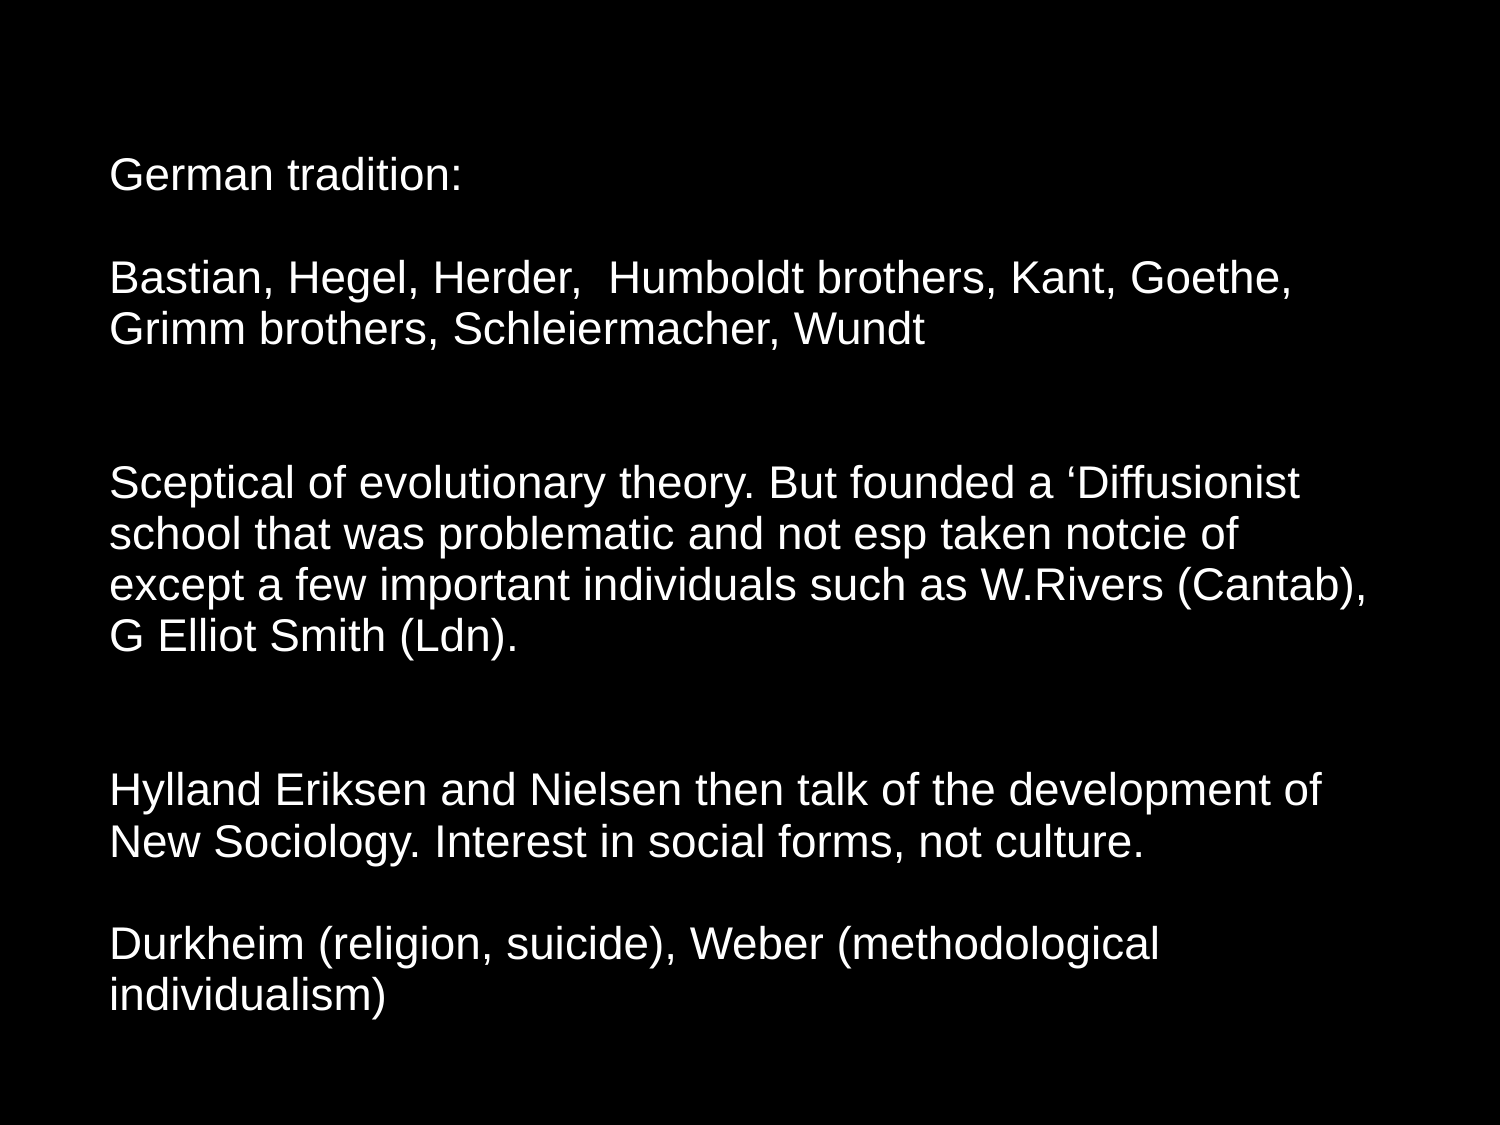

German tradition:
Bastian, Hegel, Herder, Humboldt brothers, Kant, Goethe, Grimm brothers, Schleiermacher, Wundt
Sceptical of evolutionary theory. But founded a ‘Diffusionist school that was problematic and not esp taken notcie of except a few important individuals such as W.Rivers (Cantab), G Elliot Smith (Ldn).
Hylland Eriksen and Nielsen then talk of the development of New Sociology. Interest in social forms, not culture.
Durkheim (religion, suicide), Weber (methodological individualism)